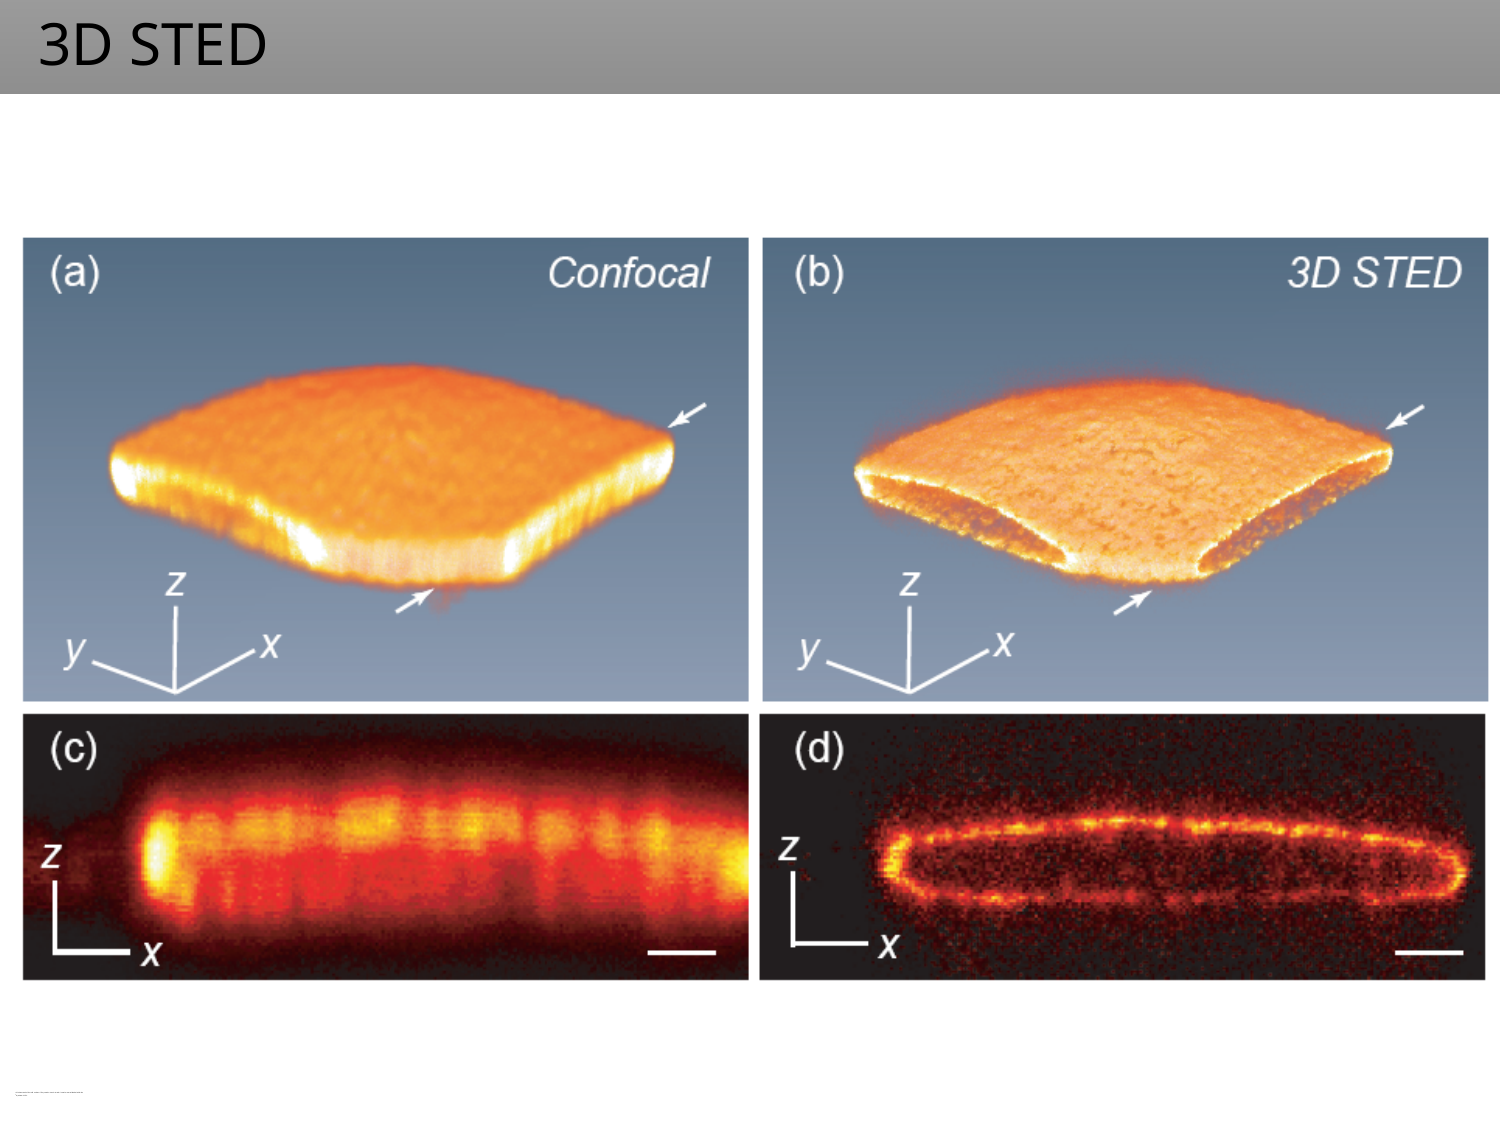

# 3D STED
3D data stack of the cell nucleus. The proteins Lamin A and C were immunolabeled with the
dye Atto 647N.